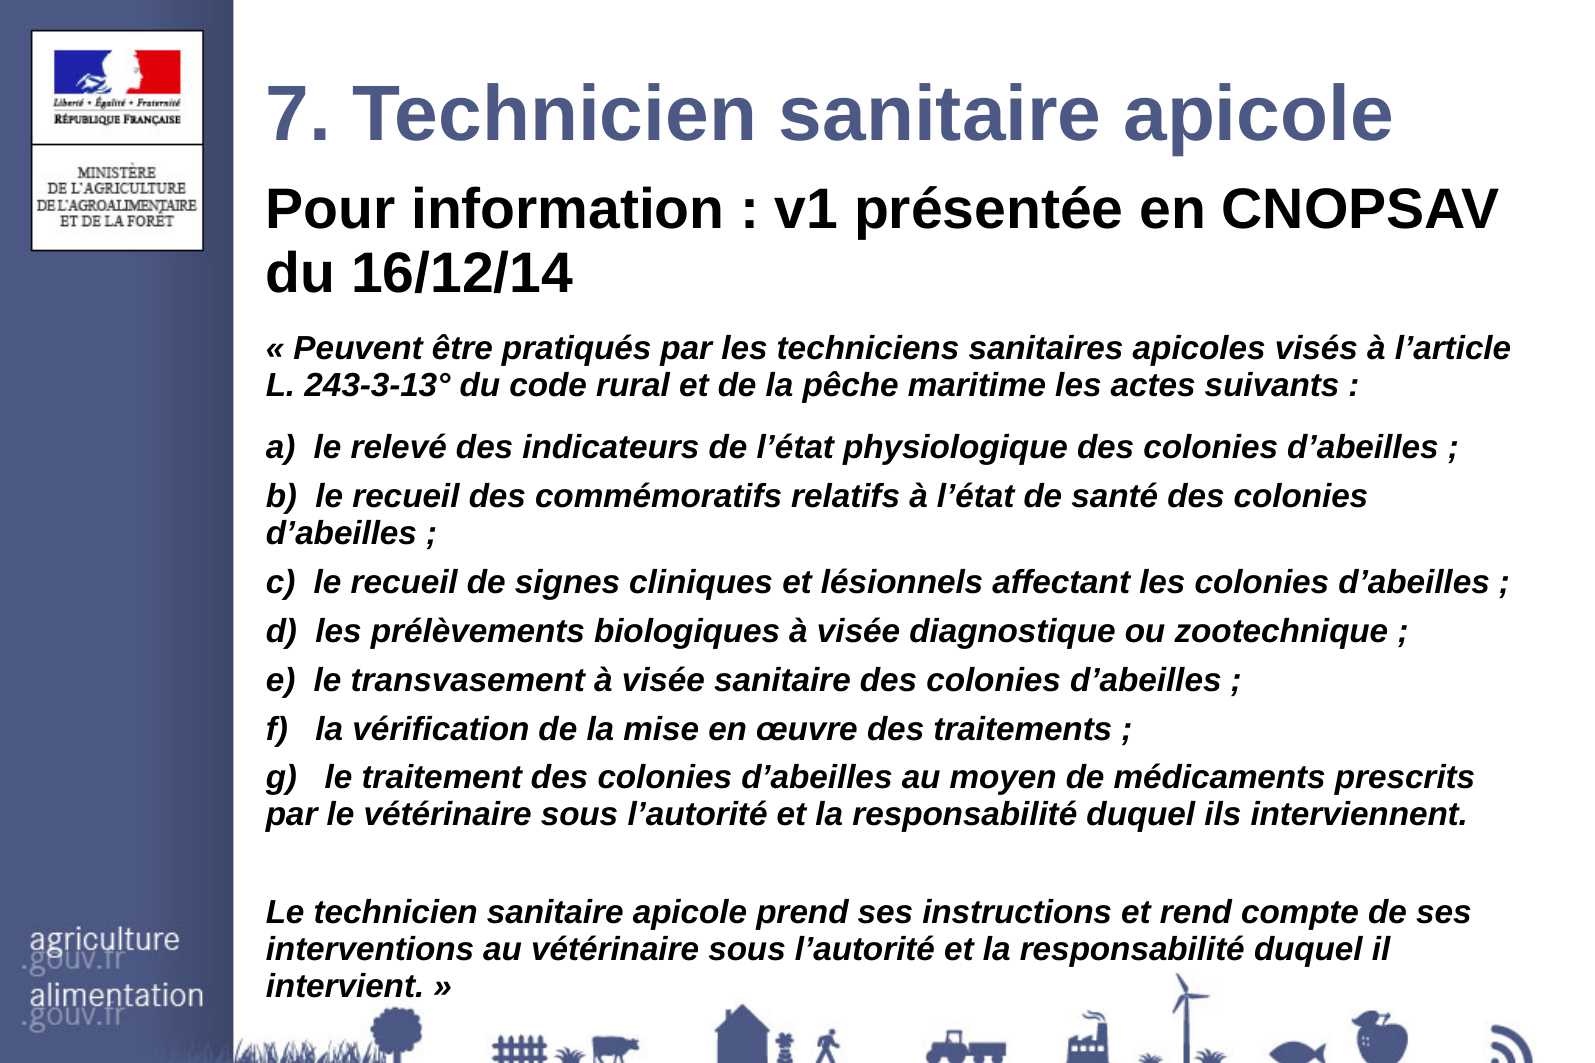

# 7. Technicien sanitaire apicole
Pour information : v1 présentée en CNOPSAV du 16/12/14
« Peuvent être pratiqués par les techniciens sanitaires apicoles visés à l’article L. 243-3-13° du code rural et de la pêche maritime les actes suivants :
a)  le relevé des indicateurs de l’état physiologique des colonies d’abeilles ;
b)  le recueil des commémoratifs relatifs à l’état de santé des colonies d’abeilles ;
c)  le recueil de signes cliniques et lésionnels affectant les colonies d’abeilles ;
d)  les prélèvements biologiques à visée diagnostique ou zootechnique ;
e)  le transvasement à visée sanitaire des colonies d’abeilles ;
f)   la vérification de la mise en œuvre des traitements ;
g)   le traitement des colonies d’abeilles au moyen de médicaments prescrits par le vétérinaire sous l’autorité et la responsabilité duquel ils interviennent.
Le technicien sanitaire apicole prend ses instructions et rend compte de ses interventions au vétérinaire sous l’autorité et la responsabilité duquel il intervient. »